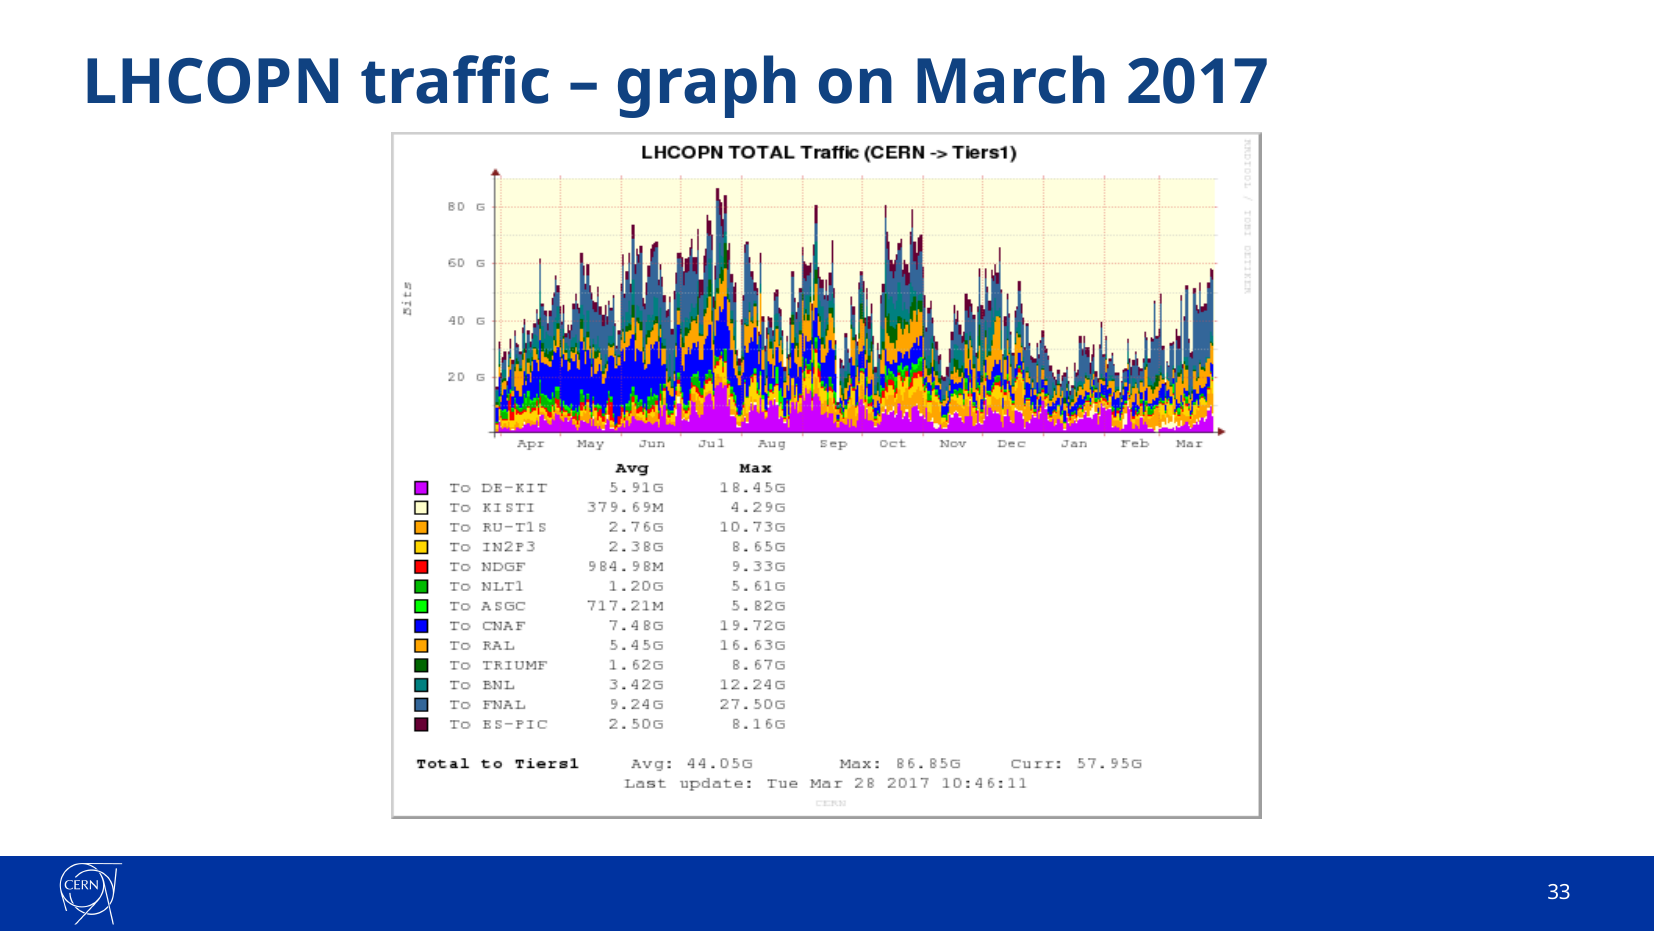

# LHCOPN traffic – graph on March 2017
33